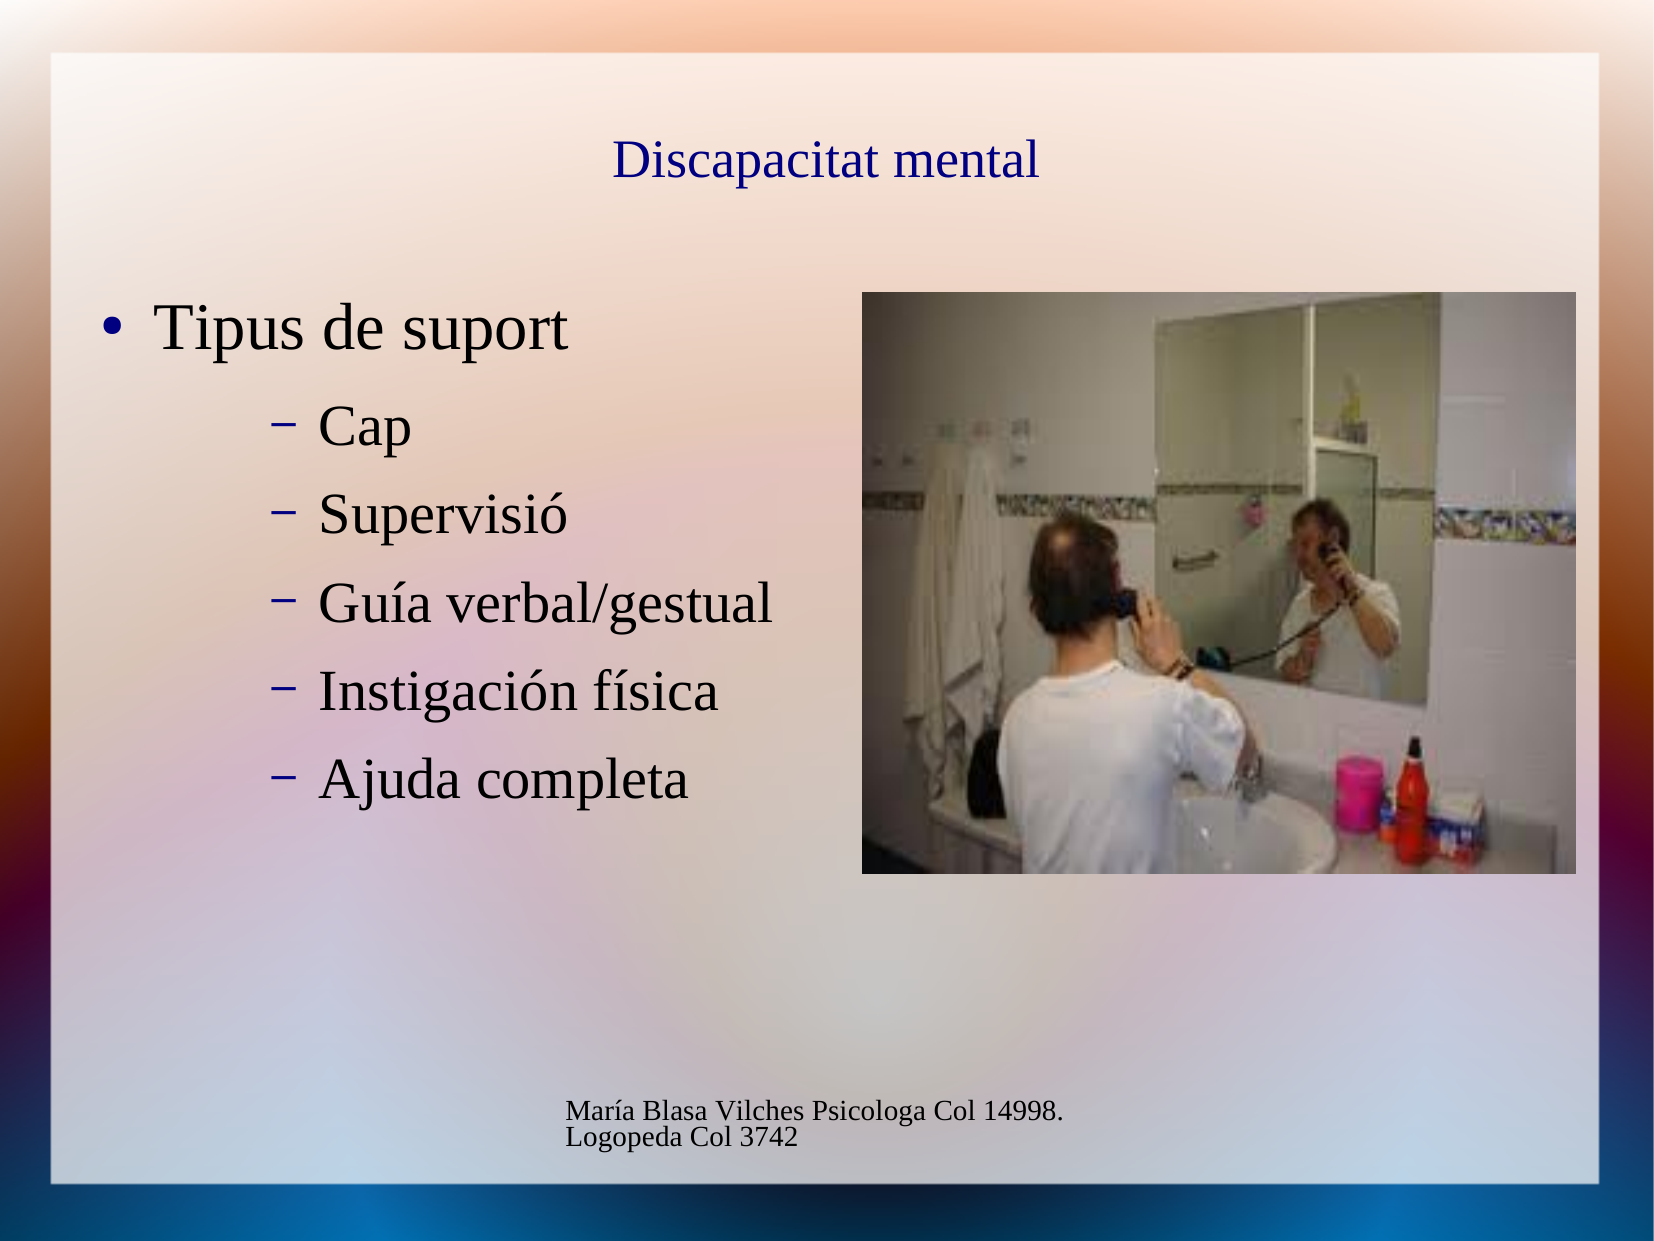

# Discapacitat mental
Tipus de suport
Cap
Supervisió
Guía verbal/gestual
Instigación física
Ajuda completa
María Blasa Vilches Psicologa Col 14998. Logopeda Col 3742